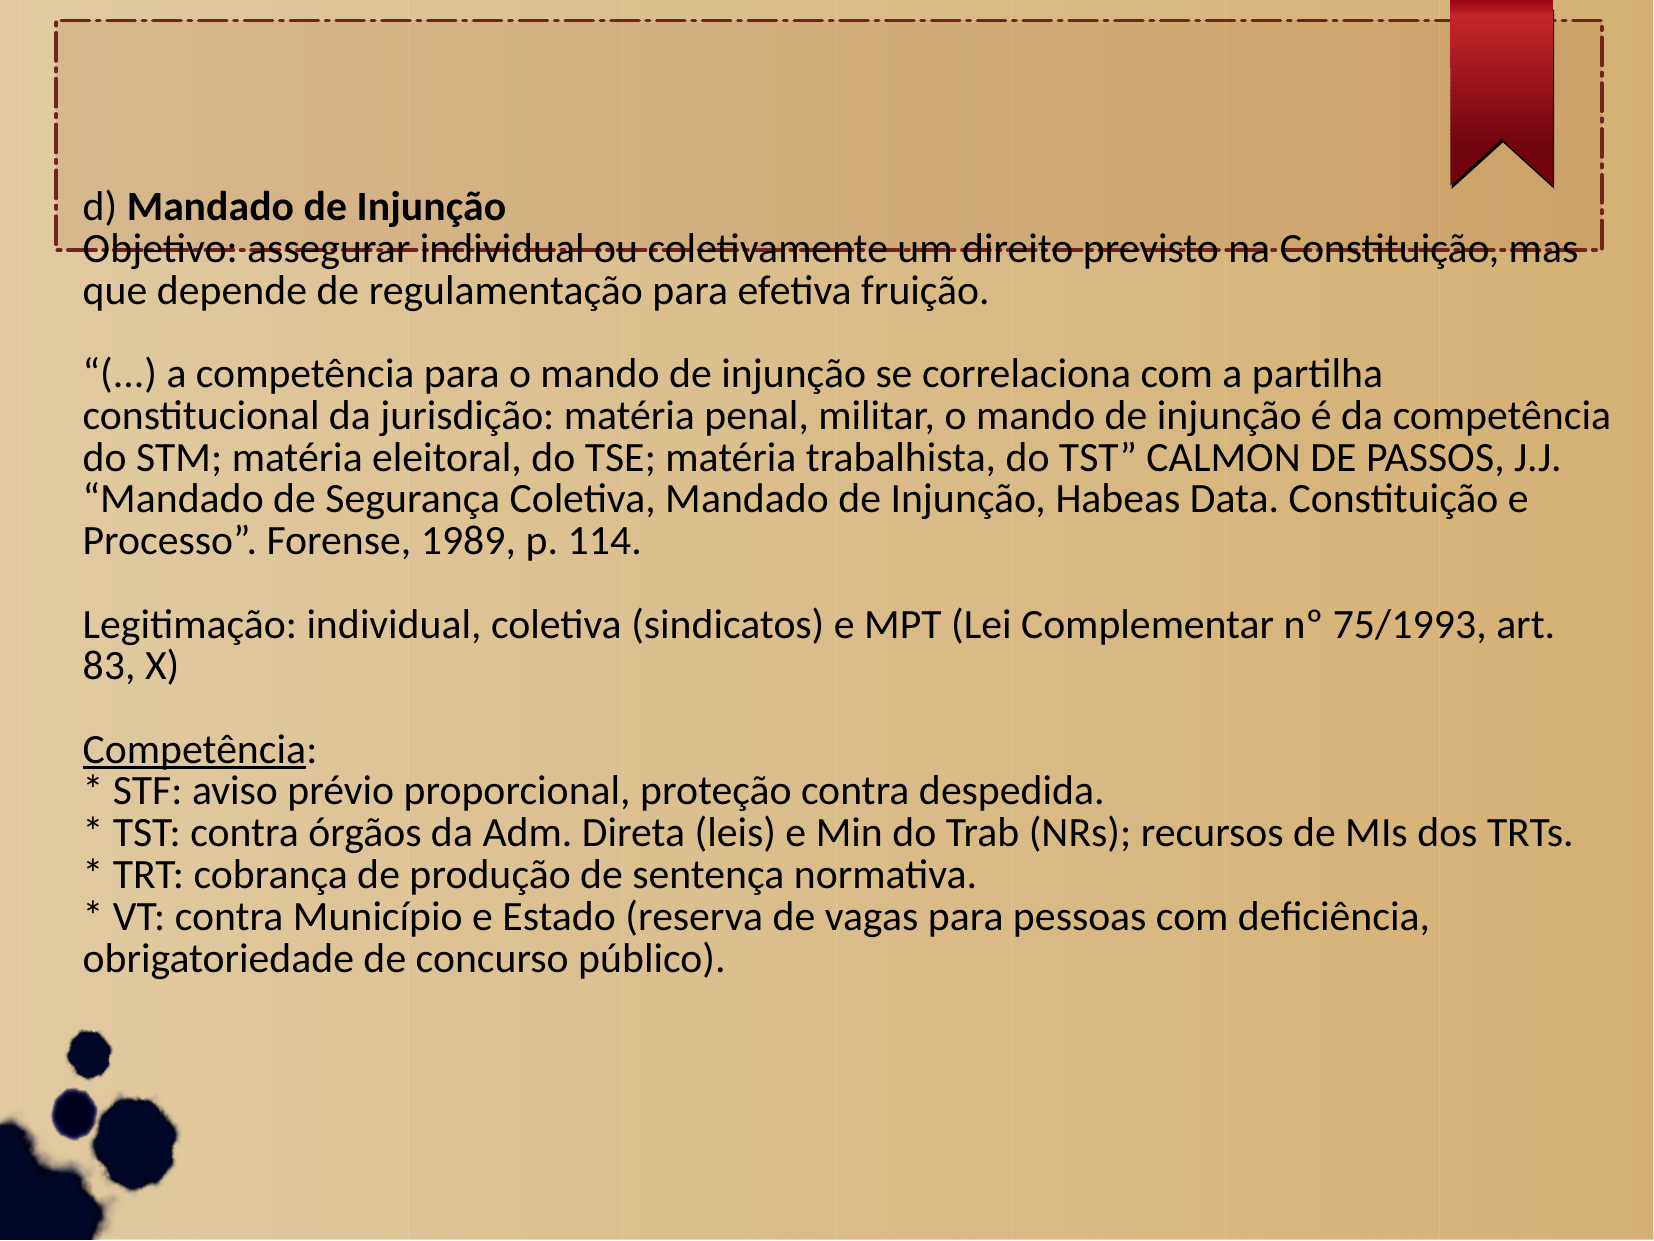

# d) Mandado de Injunção Objetivo: assegurar individual ou coletivamente um direito previsto na Constituição, mas que depende de regulamentação para efetiva fruição. “(...) a competência para o mando de injunção se correlaciona com a partilha constitucional da jurisdição: matéria penal, militar, o mando de injunção é da competência do STM; matéria eleitoral, do TSE; matéria trabalhista, do TST” CALMON DE PASSOS, J.J. “Mandado de Segurança Coletiva, Mandado de Injunção, Habeas Data. Constituição e Processo”. Forense, 1989, p. 114. Legitimação: individual, coletiva (sindicatos) e MPT (Lei Complementar nº 75/1993, art. 83, X) Competência: * STF: aviso prévio proporcional, proteção contra despedida. * TST: contra órgãos da Adm. Direta (leis) e Min do Trab (NRs); recursos de MIs dos TRTs. * TRT: cobrança de produção de sentença normativa. * VT: contra Município e Estado (reserva de vagas para pessoas com deficiência, obrigatoriedade de concurso público).